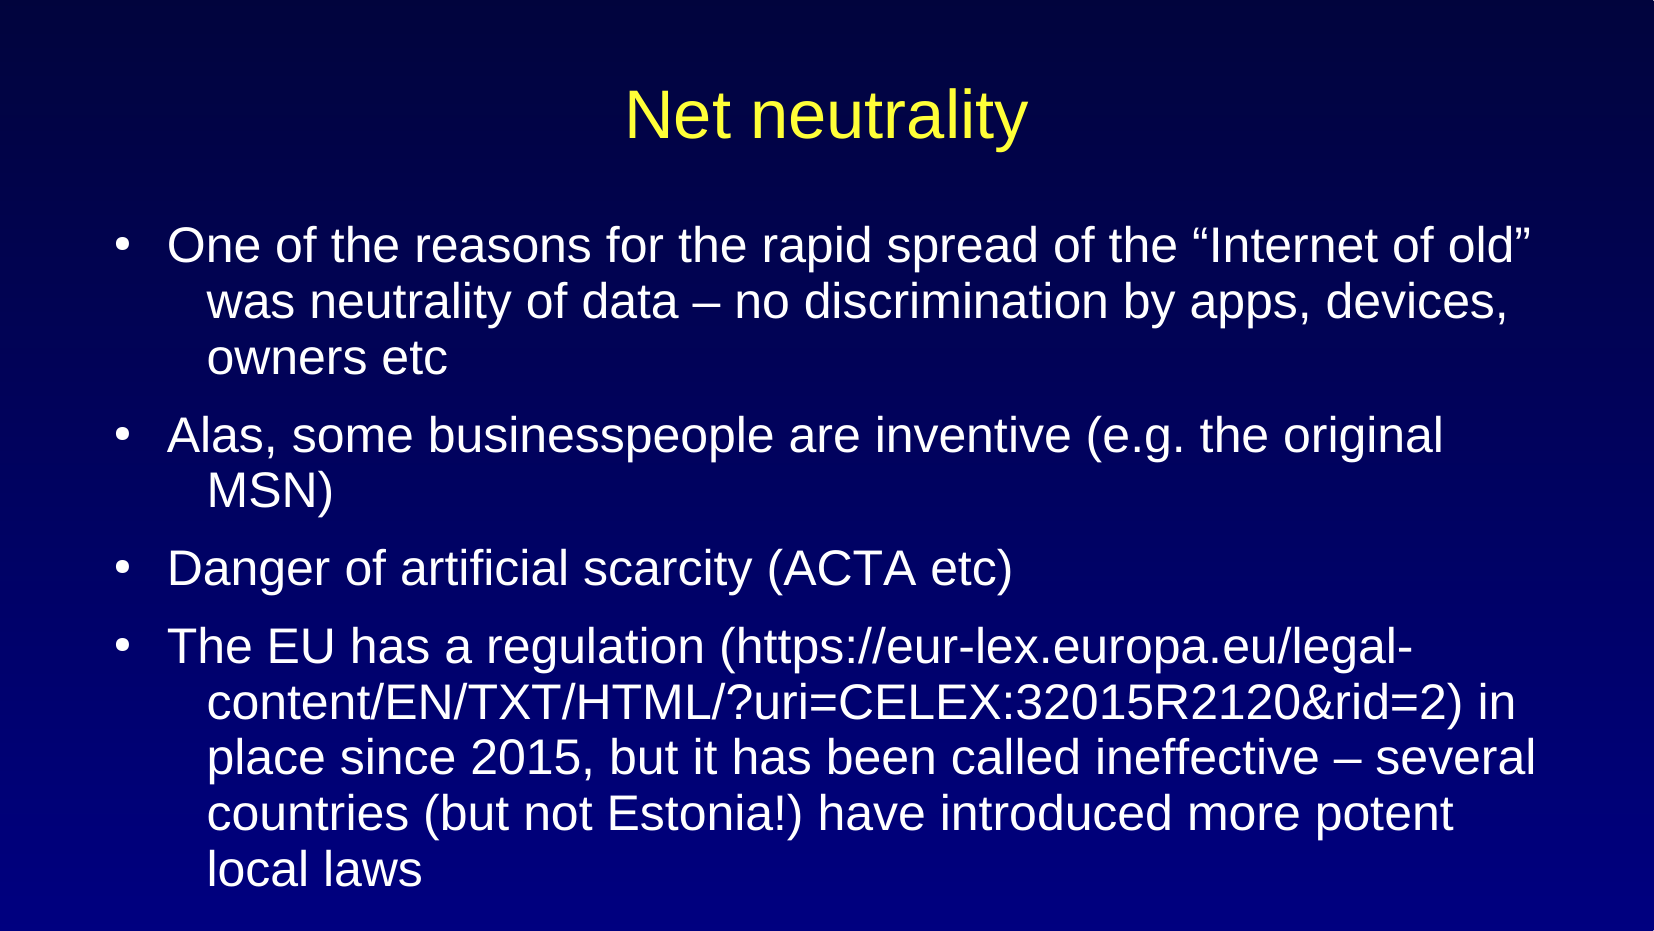

# Net neutrality
One of the reasons for the rapid spread of the “Internet of old” was neutrality of data – no discrimination by apps, devices, owners etc
Alas, some businesspeople are inventive (e.g. the original MSN)
Danger of artificial scarcity (ACTA etc)
The EU has a regulation (https://eur-lex.europa.eu/legal-content/EN/TXT/HTML/?uri=CELEX:32015R2120&rid=2) in place since 2015, but it has been called ineffective – several countries (but not Estonia!) have introduced more potent local laws